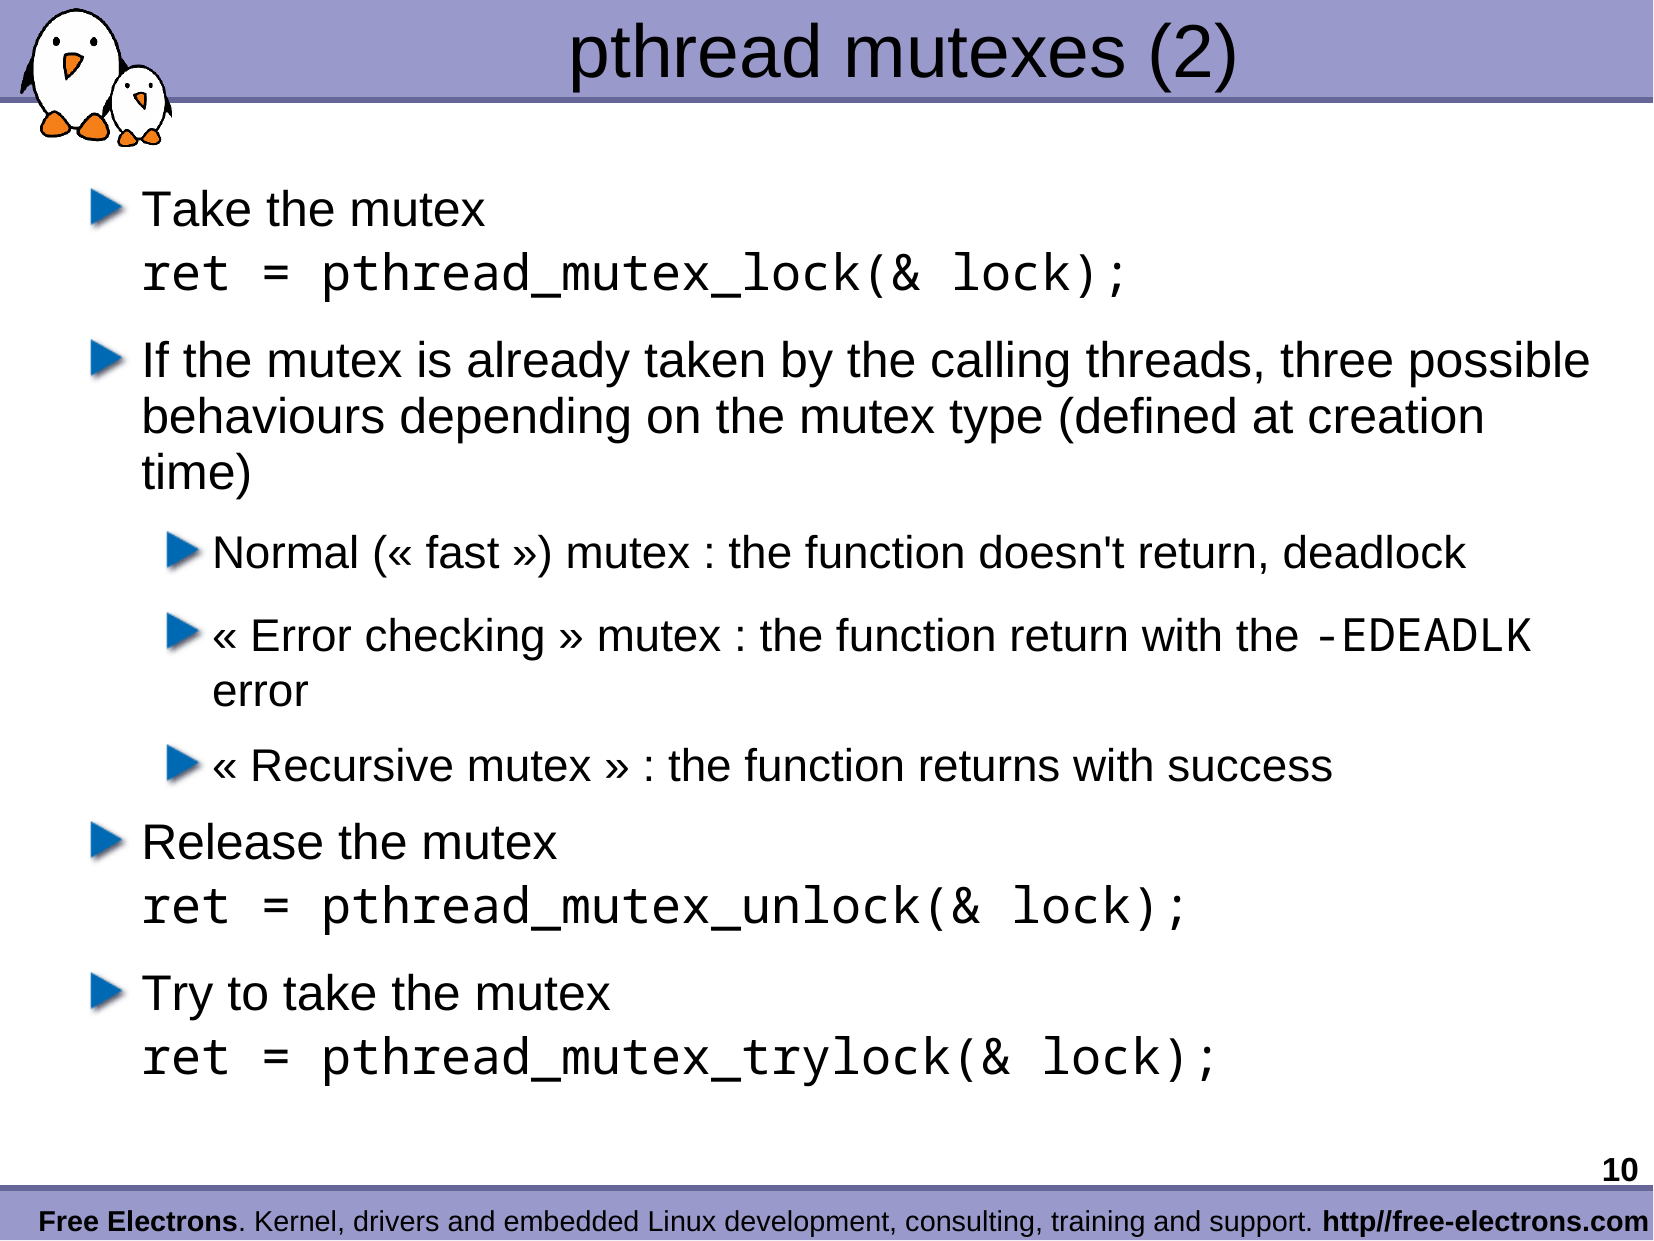

# pthread mutexes (2)
Take the mutex
ret = pthread_mutex_lock(& lock);
If the mutex is already taken by the calling threads, three possible behaviours depending on the mutex type (defined at creation time)
Normal (« fast ») mutex : the function doesn't return, deadlock
« Error checking » mutex : the function return with the -EDEADLK error
« Recursive mutex » : the function returns with success
Release the mutex
ret = pthread_mutex_unlock(& lock);
Try to take the mutex
ret = pthread_mutex_trylock(& lock);